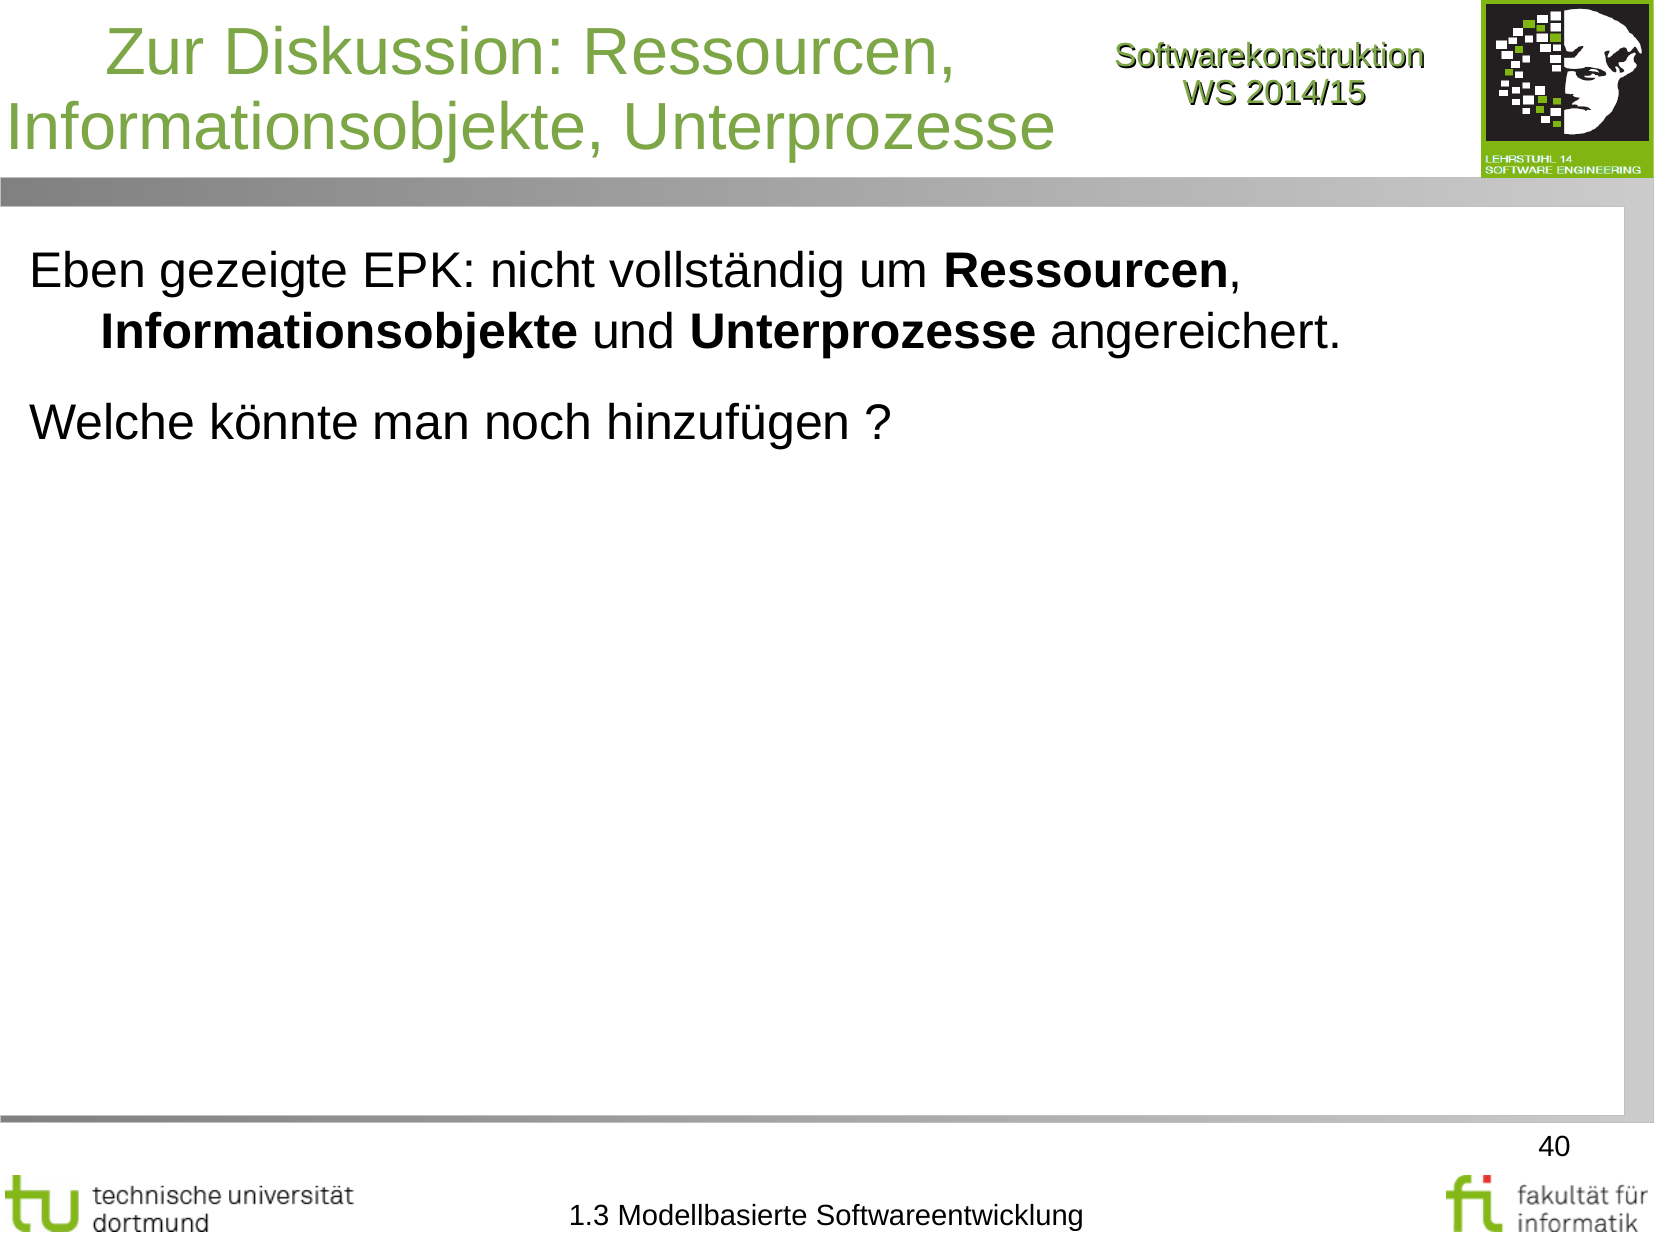

# Zur Diskussion: Ressourcen, Informationsobjekte, Unterprozesse
Eben gezeigte EPK: nicht vollständig um Ressourcen, Informationsobjekte und Unterprozesse angereichert.
Welche könnte man noch hinzufügen ?
40
1.3 Modellbasierte Softwareentwicklung